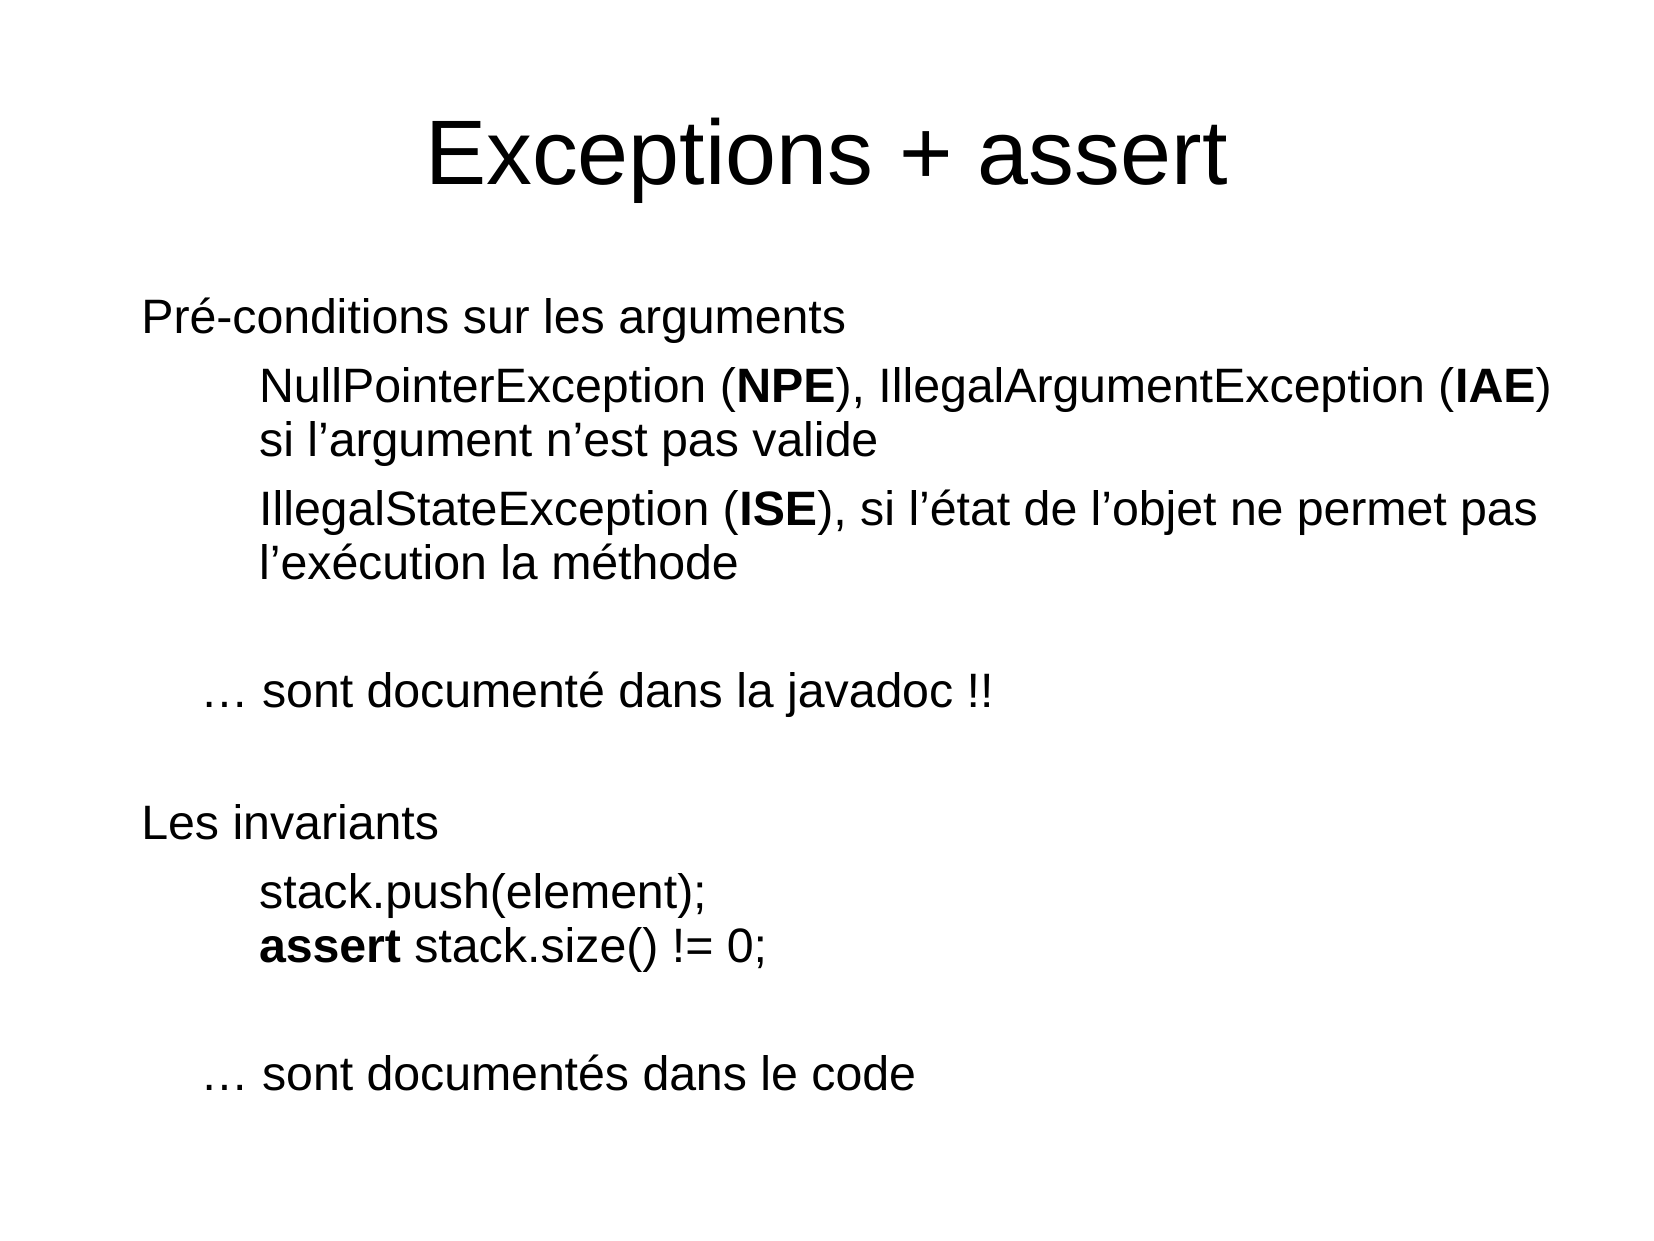

# Exceptions + assert
Pré-conditions sur les arguments
NullPointerException (NPE), IllegalArgumentException (IAE) si l’argument n’est pas valide
IllegalStateException (ISE), si l’état de l’objet ne permet pas l’exécution la méthode
… sont documenté dans la javadoc !!
Les invariants
stack.push(element);
assert stack.size() != 0;
… sont documentés dans le code